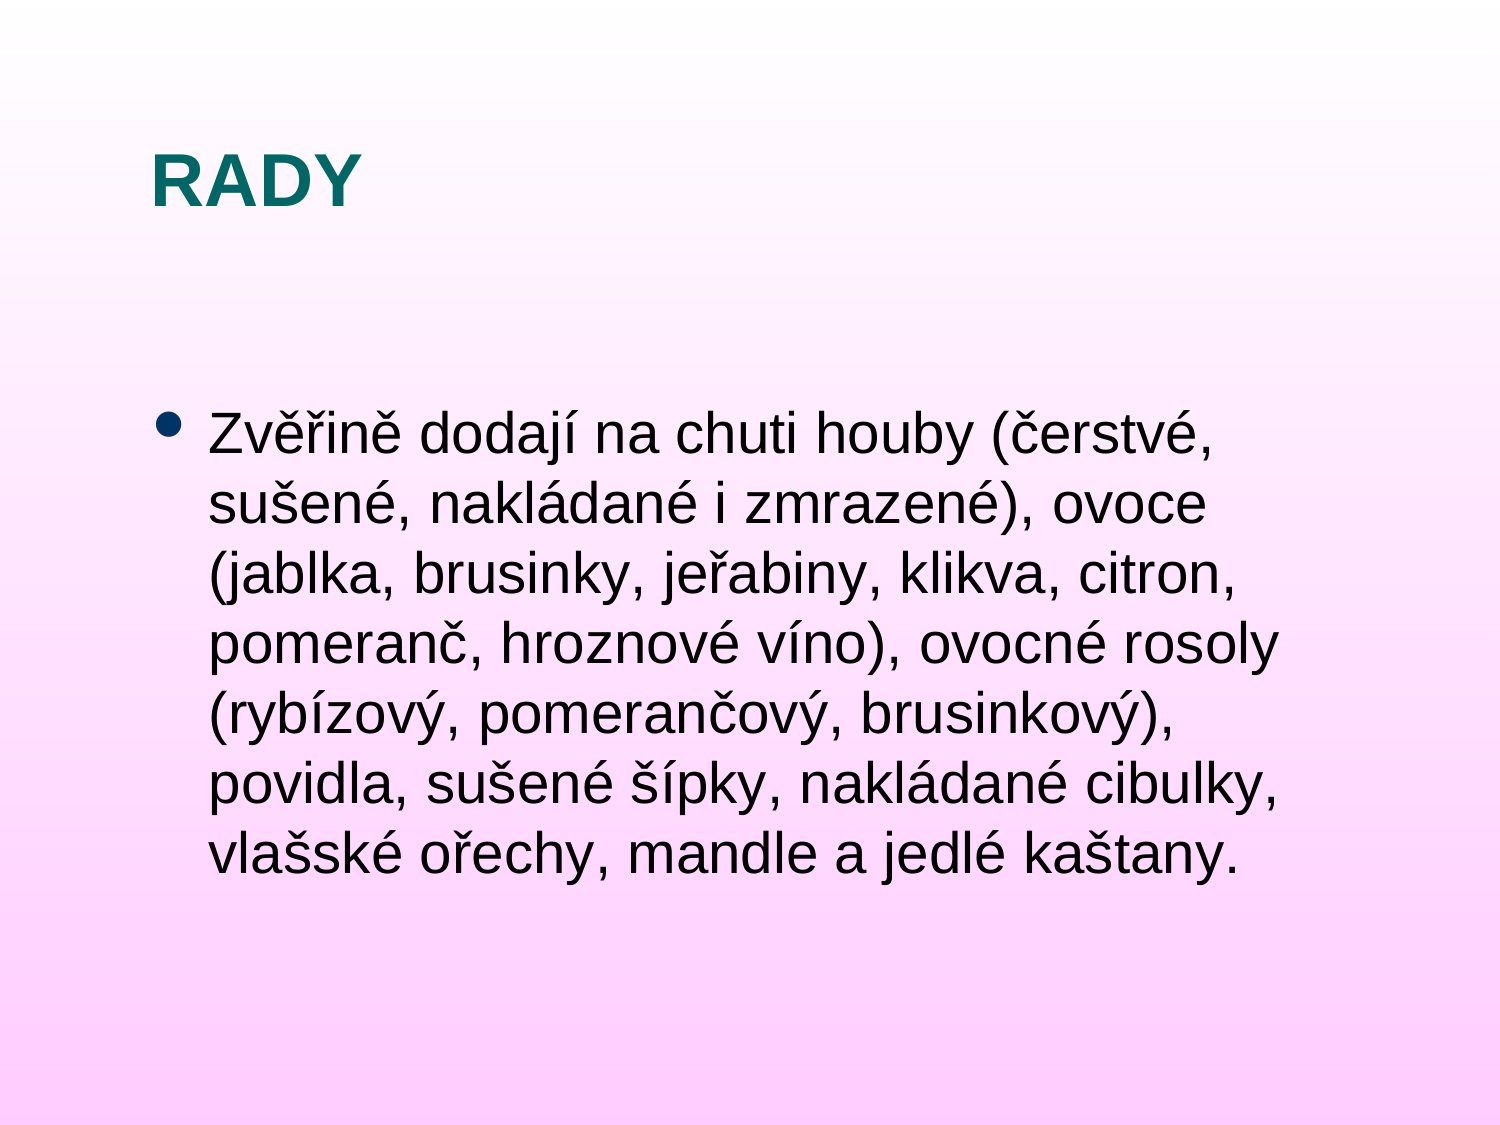

# RADY
Zvěřině dodají na chuti houby (čerstvé, sušené, nakládané i zmrazené), ovoce (jablka, brusinky, jeřabiny, klikva, citron, pomeranč, hroznové víno), ovocné rosoly (rybízový, pomerančový, brusinkový), povidla, sušené šípky, nakládané cibulky, vlašské ořechy, mandle a jedlé kaštany.